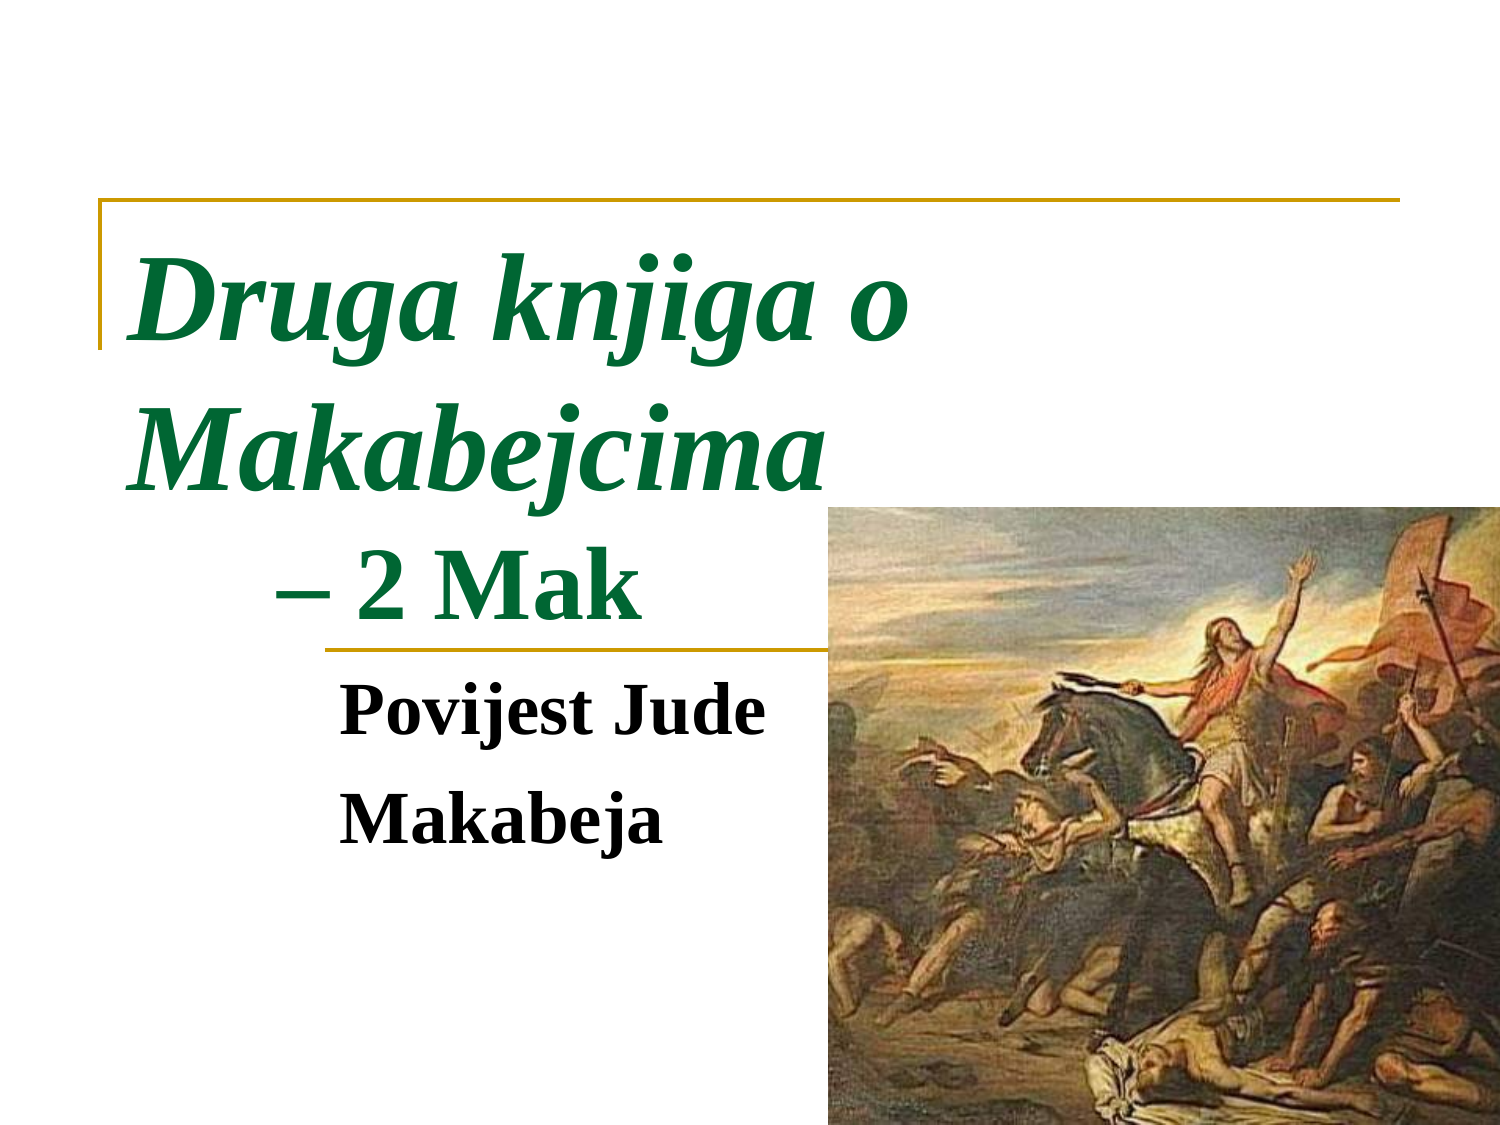

# Druga knjiga o Makabejcima – 2 Mak
Povijest Jude
Makabeja